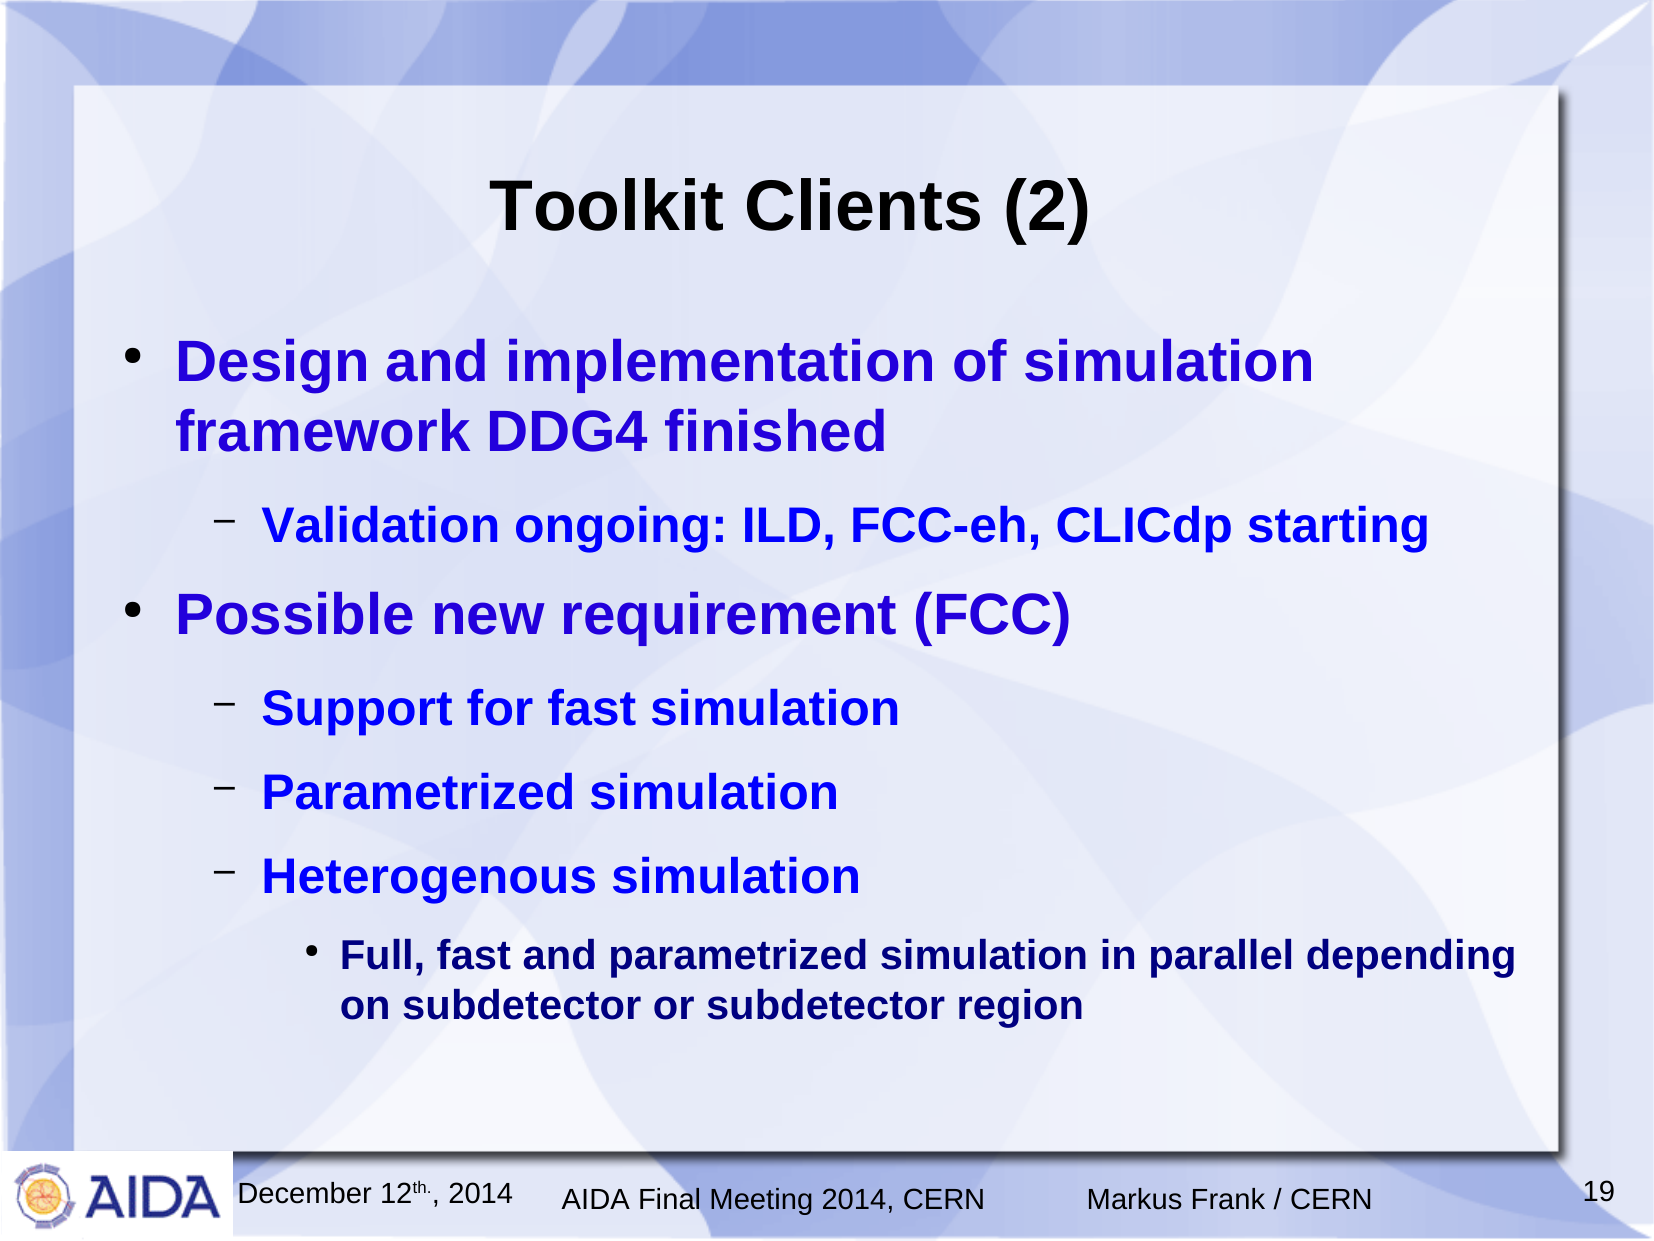

# Toolkit Clients (2)
Design and implementation of simulation framework DDG4 finished
Validation ongoing: ILD, FCC-eh, CLICdp starting
Possible new requirement (FCC)
Support for fast simulation
Parametrized simulation
Heterogenous simulation
Full, fast and parametrized simulation in parallel depending on subdetector or subdetector region
19
April 14th, 2013
Annual AIDA Meeting 2013 Frascati/Italy Markus Frank / CERN